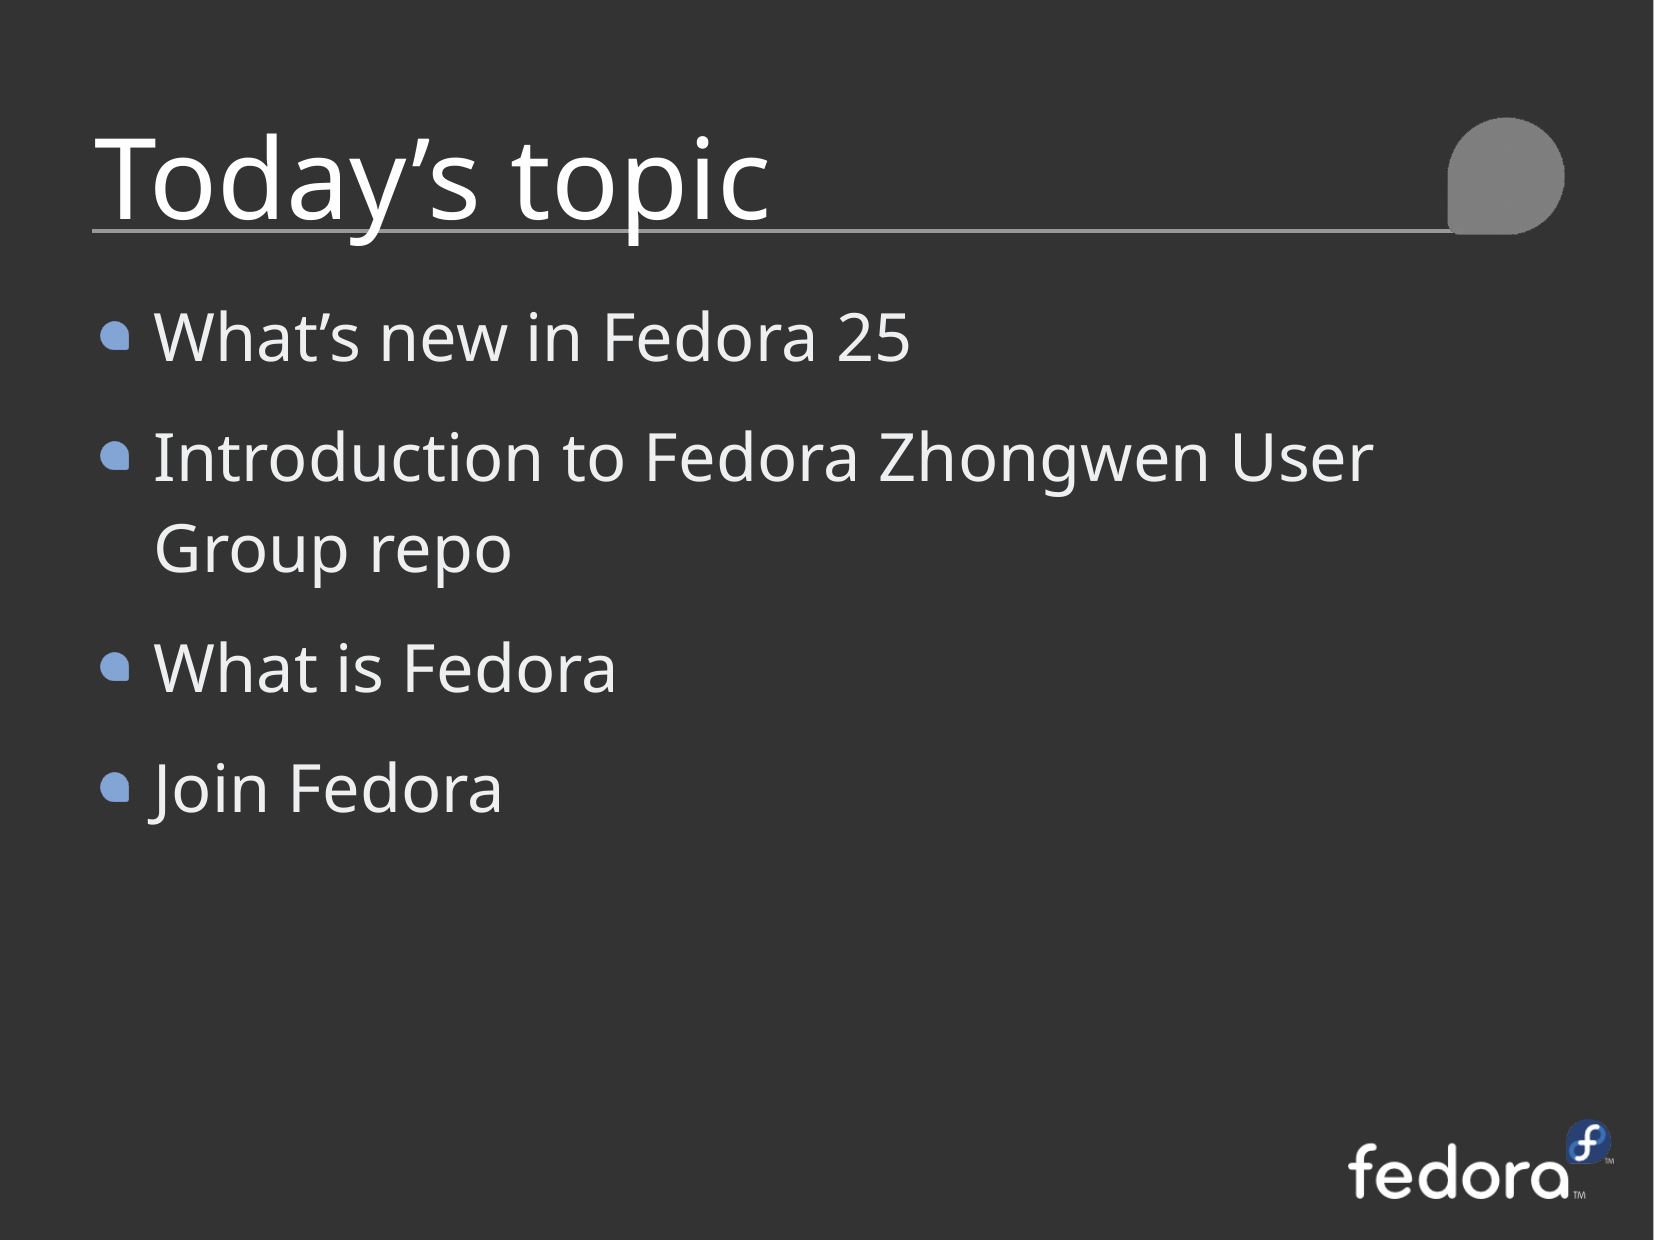

Today’s topic
# What’s new in Fedora 25
Introduction to Fedora Zhongwen User Group repo
What is Fedora
Join Fedora